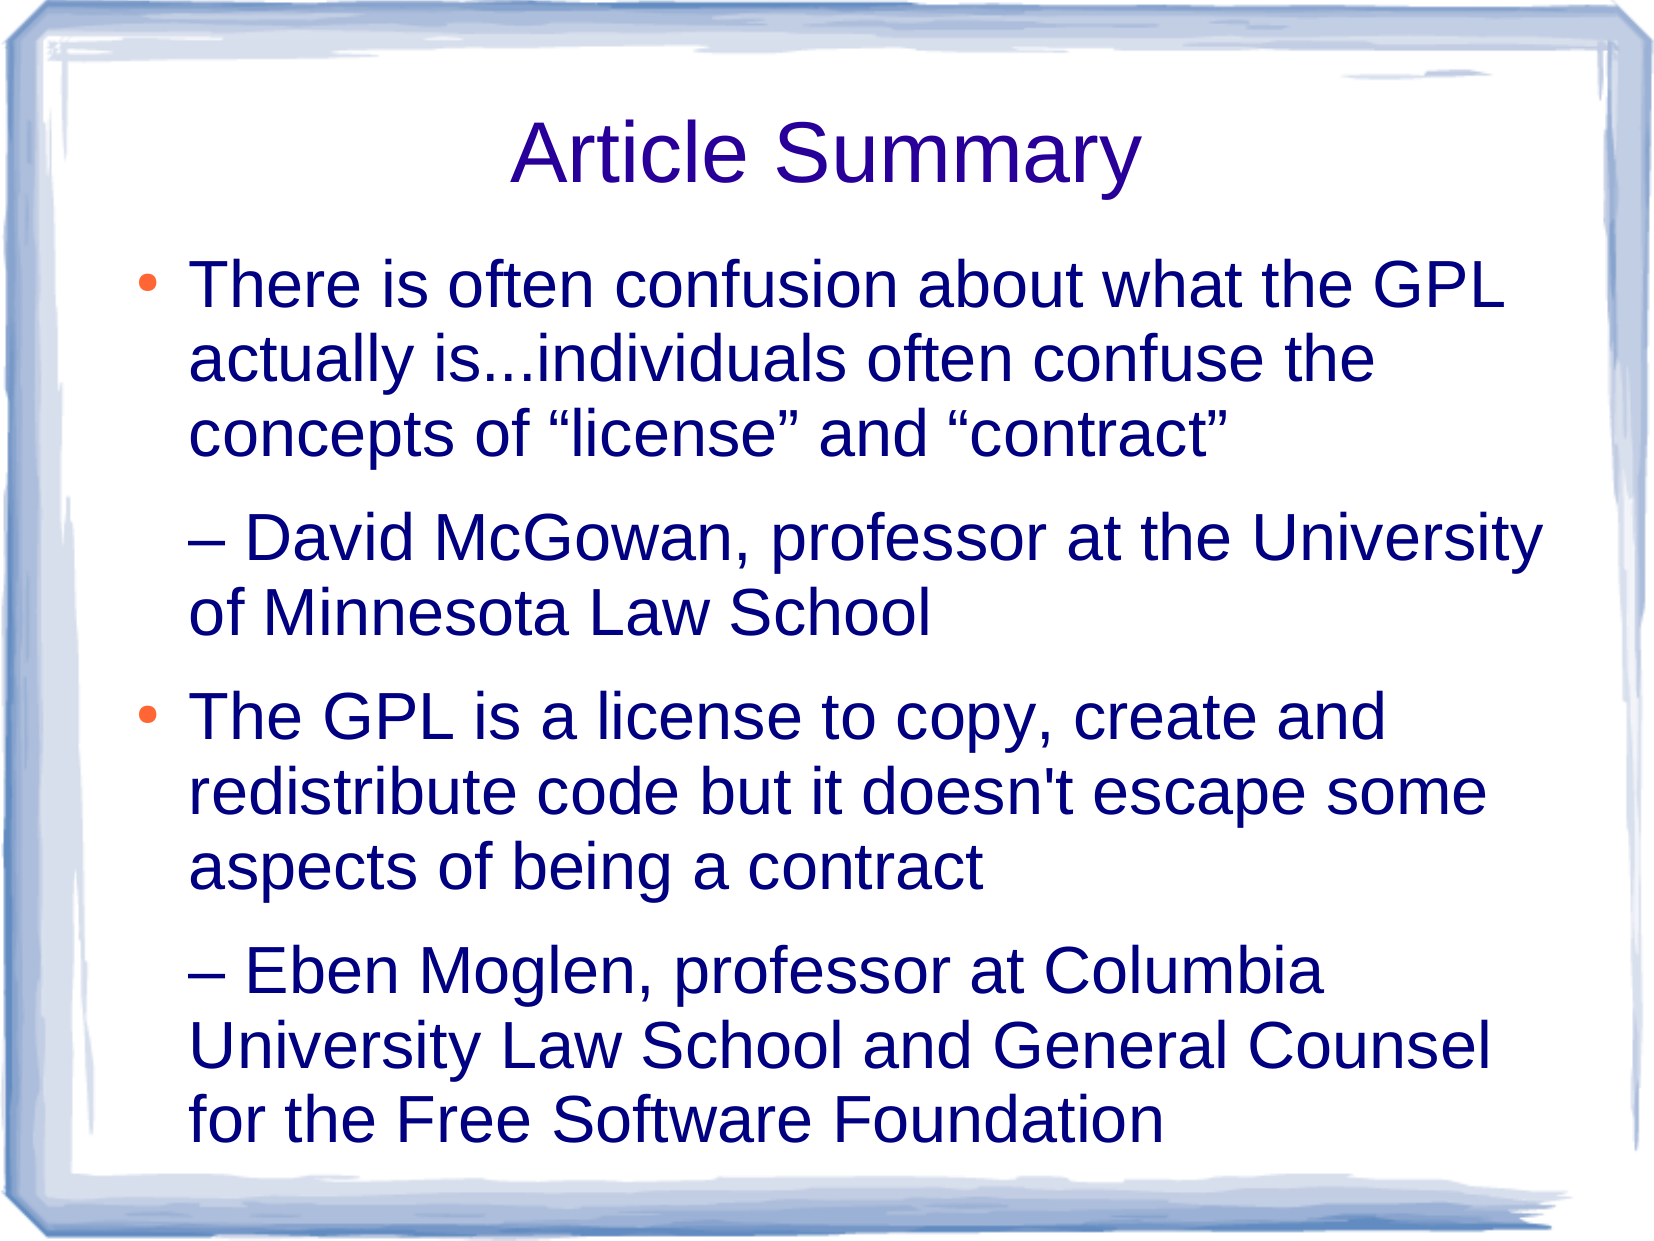

# Article Summary
There is often confusion about what the GPL actually is...individuals often confuse the concepts of “license” and “contract”
– David McGowan, professor at the University of Minnesota Law School
The GPL is a license to copy, create and redistribute code but it doesn't escape some aspects of being a contract
– Eben Moglen, professor at Columbia University Law School and General Counsel for the Free Software Foundation